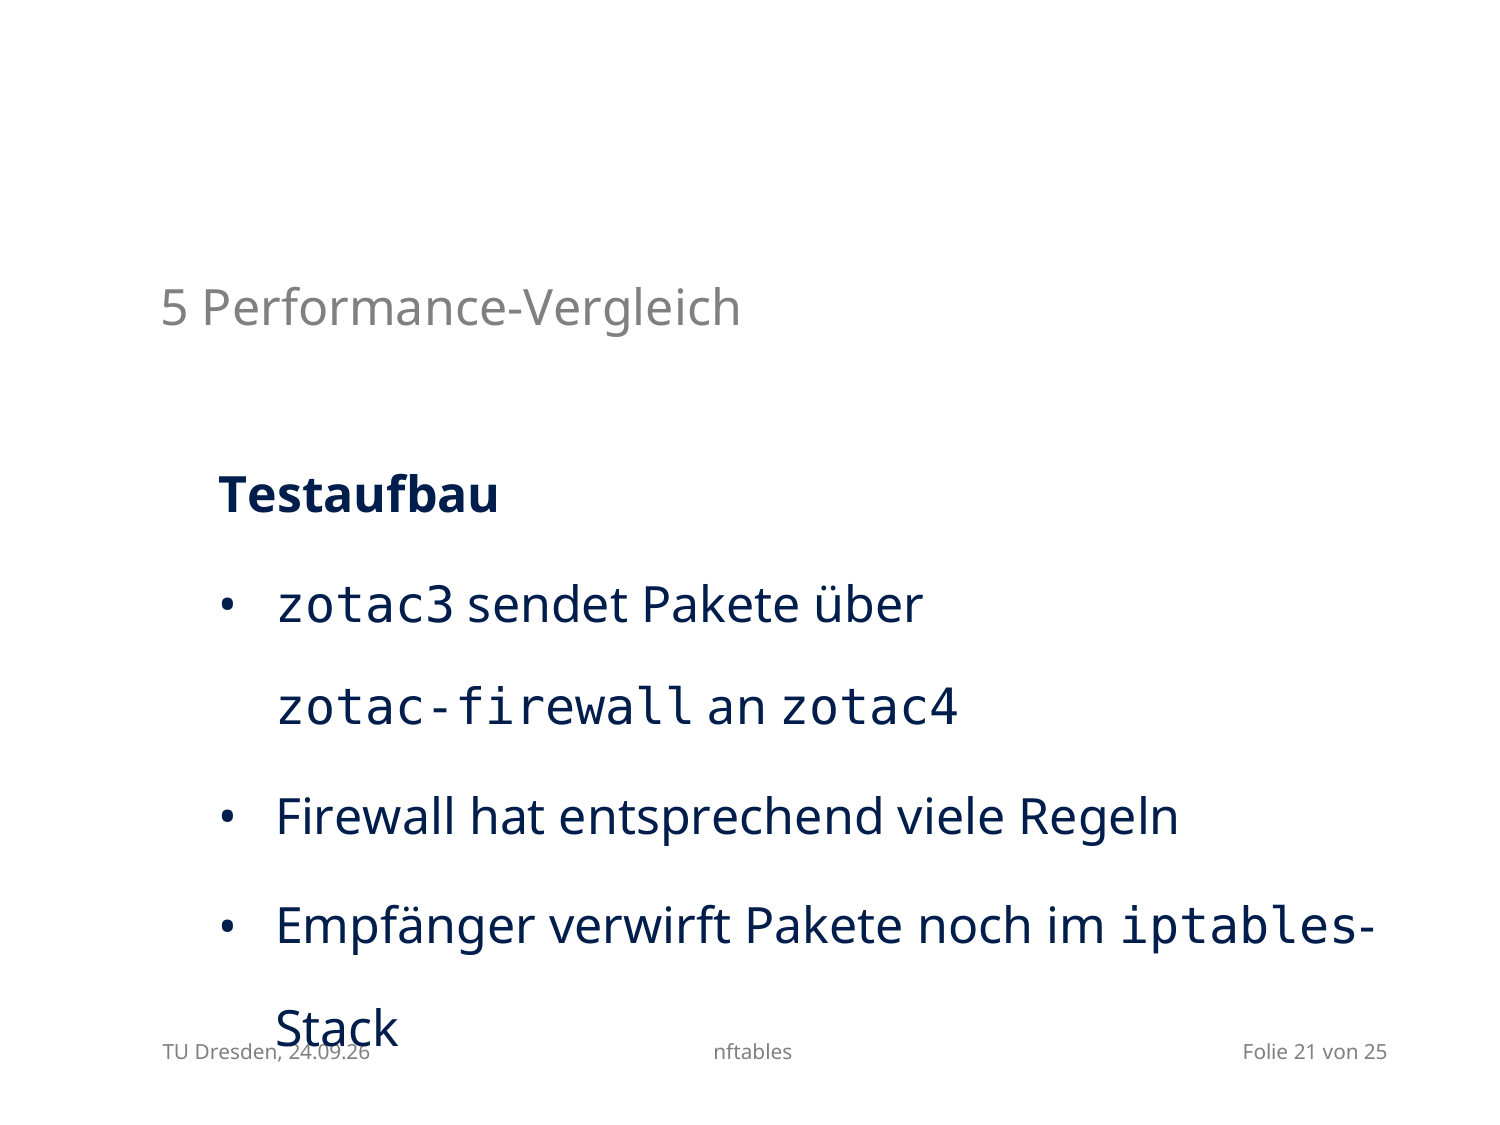

# 5 Performance-Vergleich
Testaufbau
zotac3 sendet Pakete über
zotac-firewall an zotac4
Firewall hat entsprechend viele Regeln
Empfänger verwirft Pakete noch im iptables-Stack
21